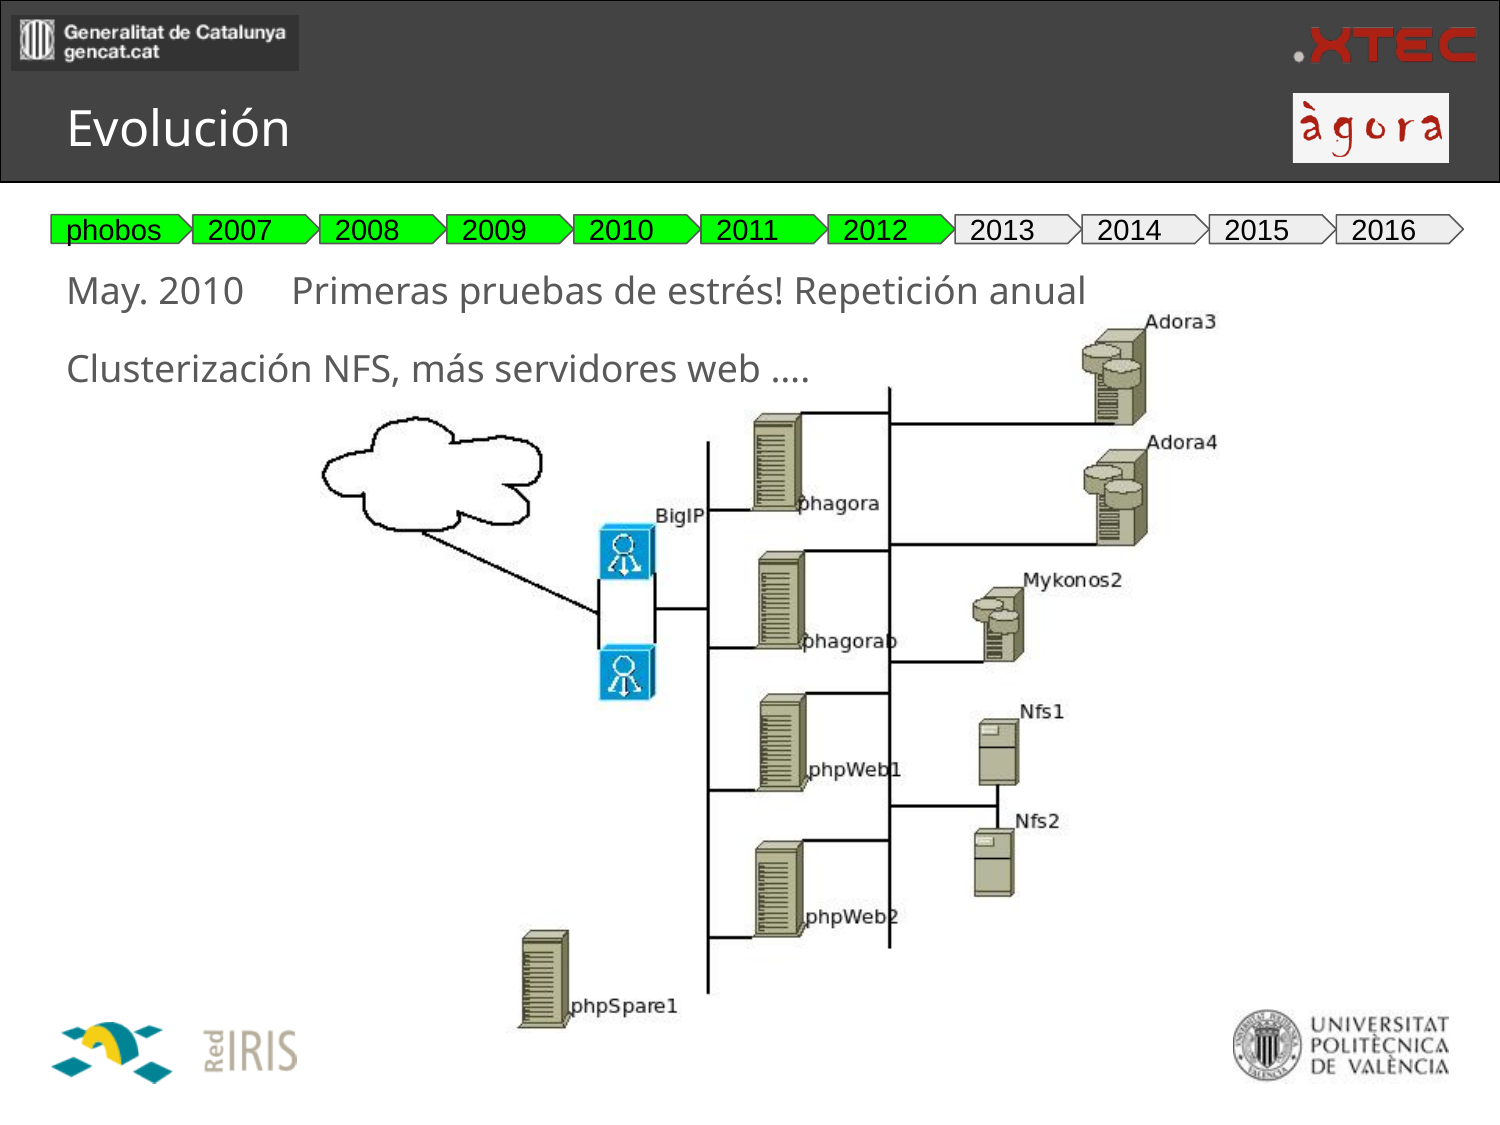

# Evolución
phobos
2007
2008
2009
2010
2011
2012
2013
2014
2015
2016
May. 2010	Primeras pruebas de estrés! Repetición anual
Clusterización NFS, más servidores web ….